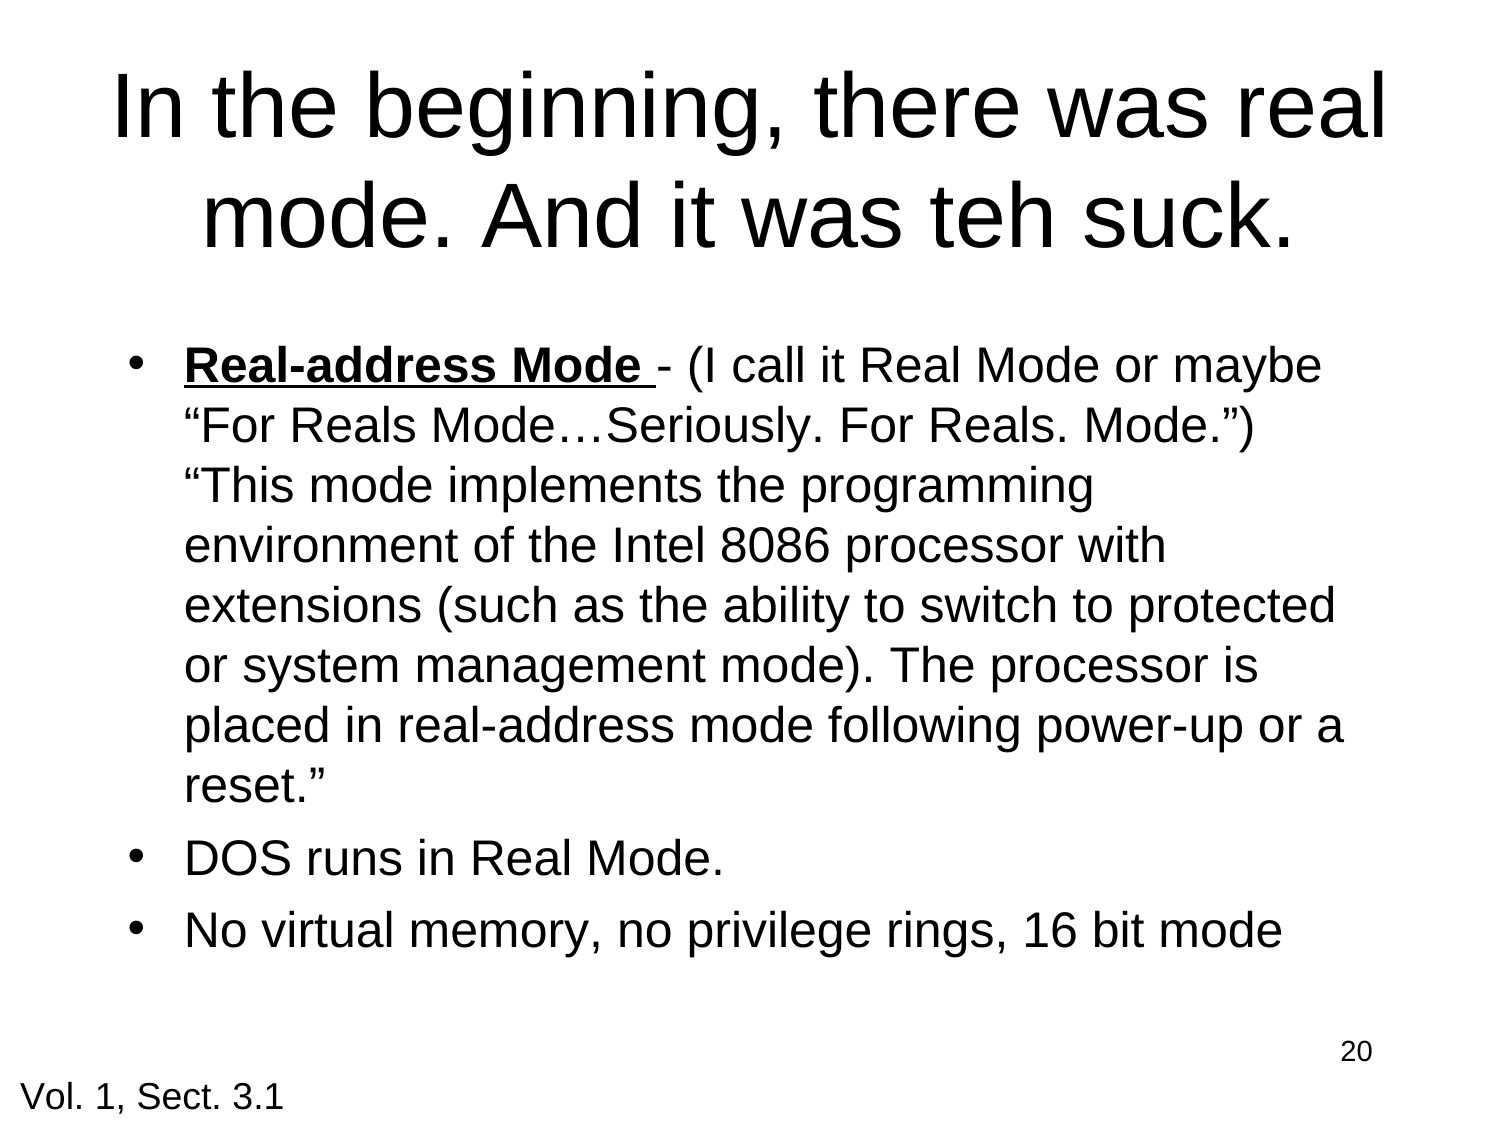

# In the beginning, there was real mode. And it was teh suck.
Real-address Mode - (I call it Real Mode or maybe “For Reals Mode…Seriously. For Reals. Mode.”) “This mode implements the programming environment of the Intel 8086 processor with extensions (such as the ability to switch to protected or system management mode). The processor is placed in real-address mode following power-up or a reset.”
DOS runs in Real Mode.
No virtual memory, no privilege rings, 16 bit mode
Vol. 1, Sect. 3.1